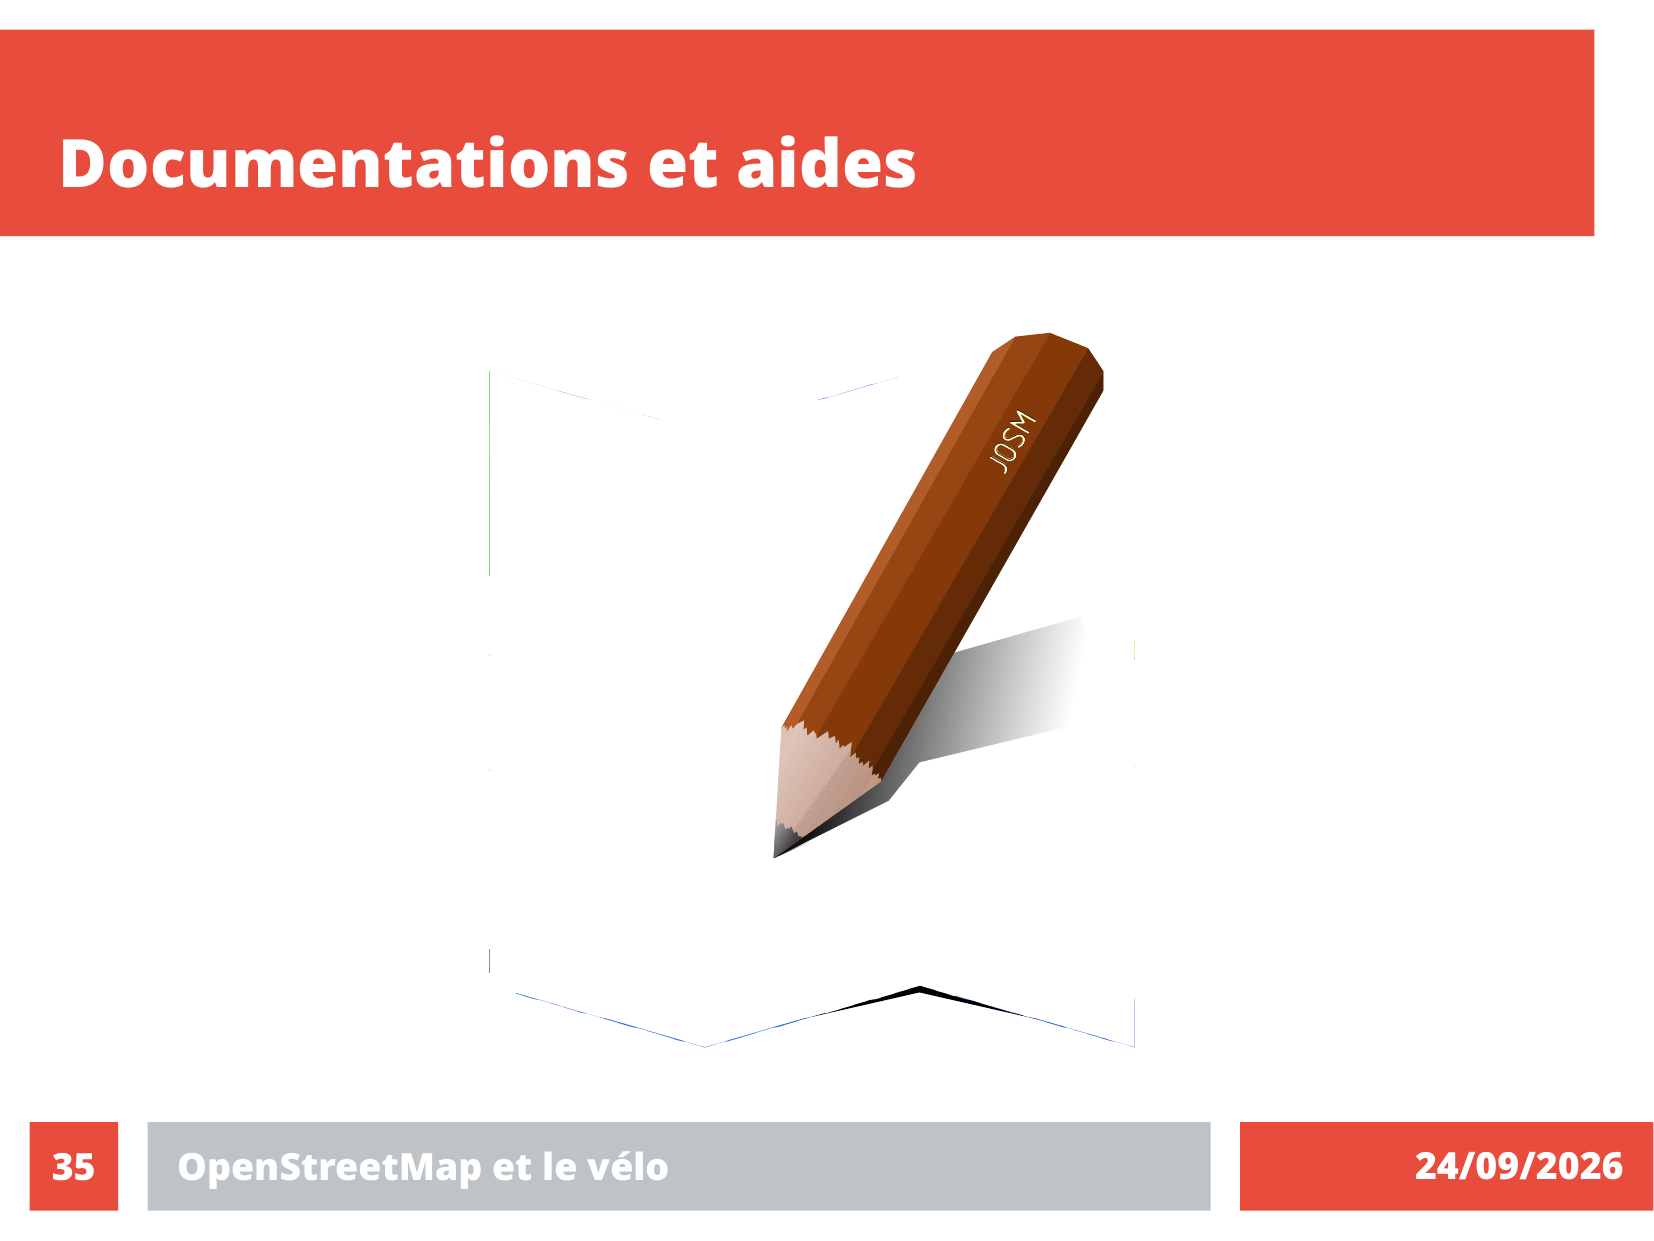

# Documentations et aides
35
OpenStreetMap et le vélo